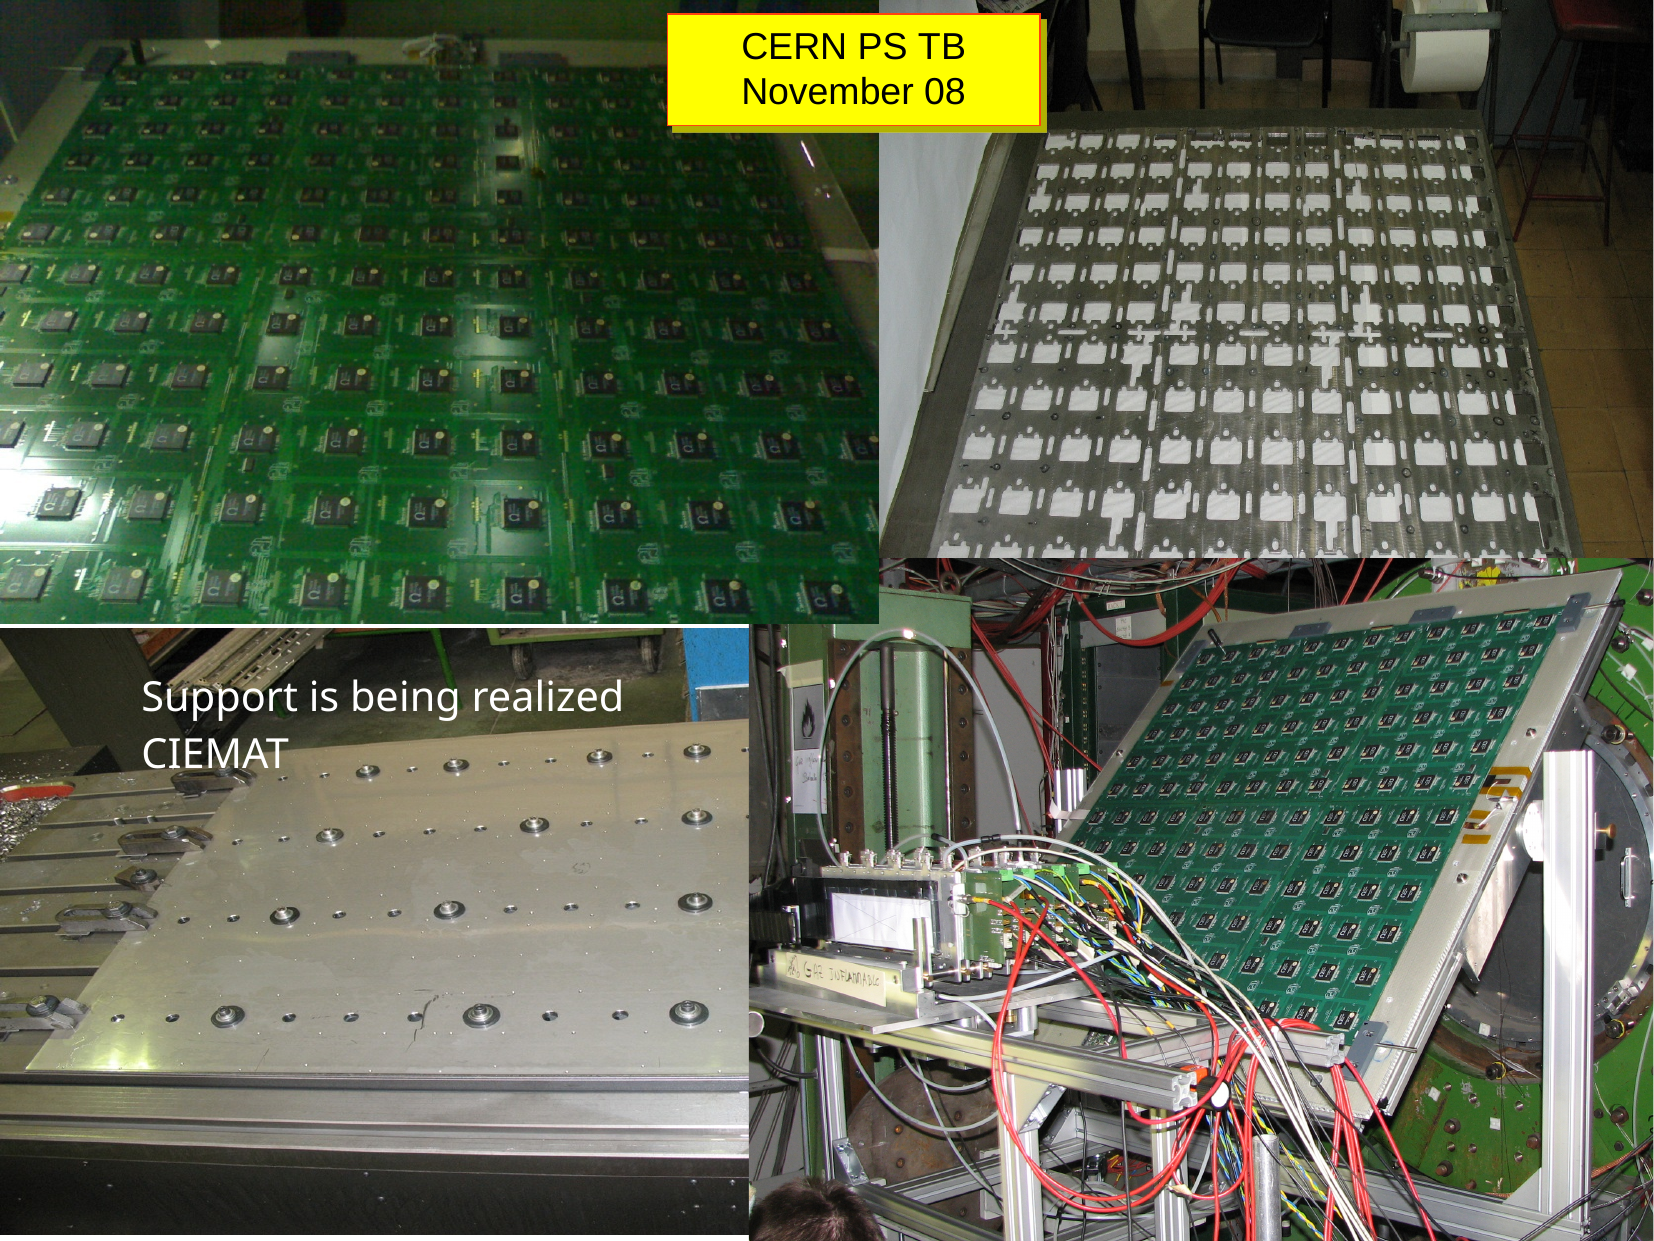

CERN PS TB November 08
Support is being realized
CIEMAT
DCC (and other DHCAL electronics) status — DESY, 12 dec. 2008
3